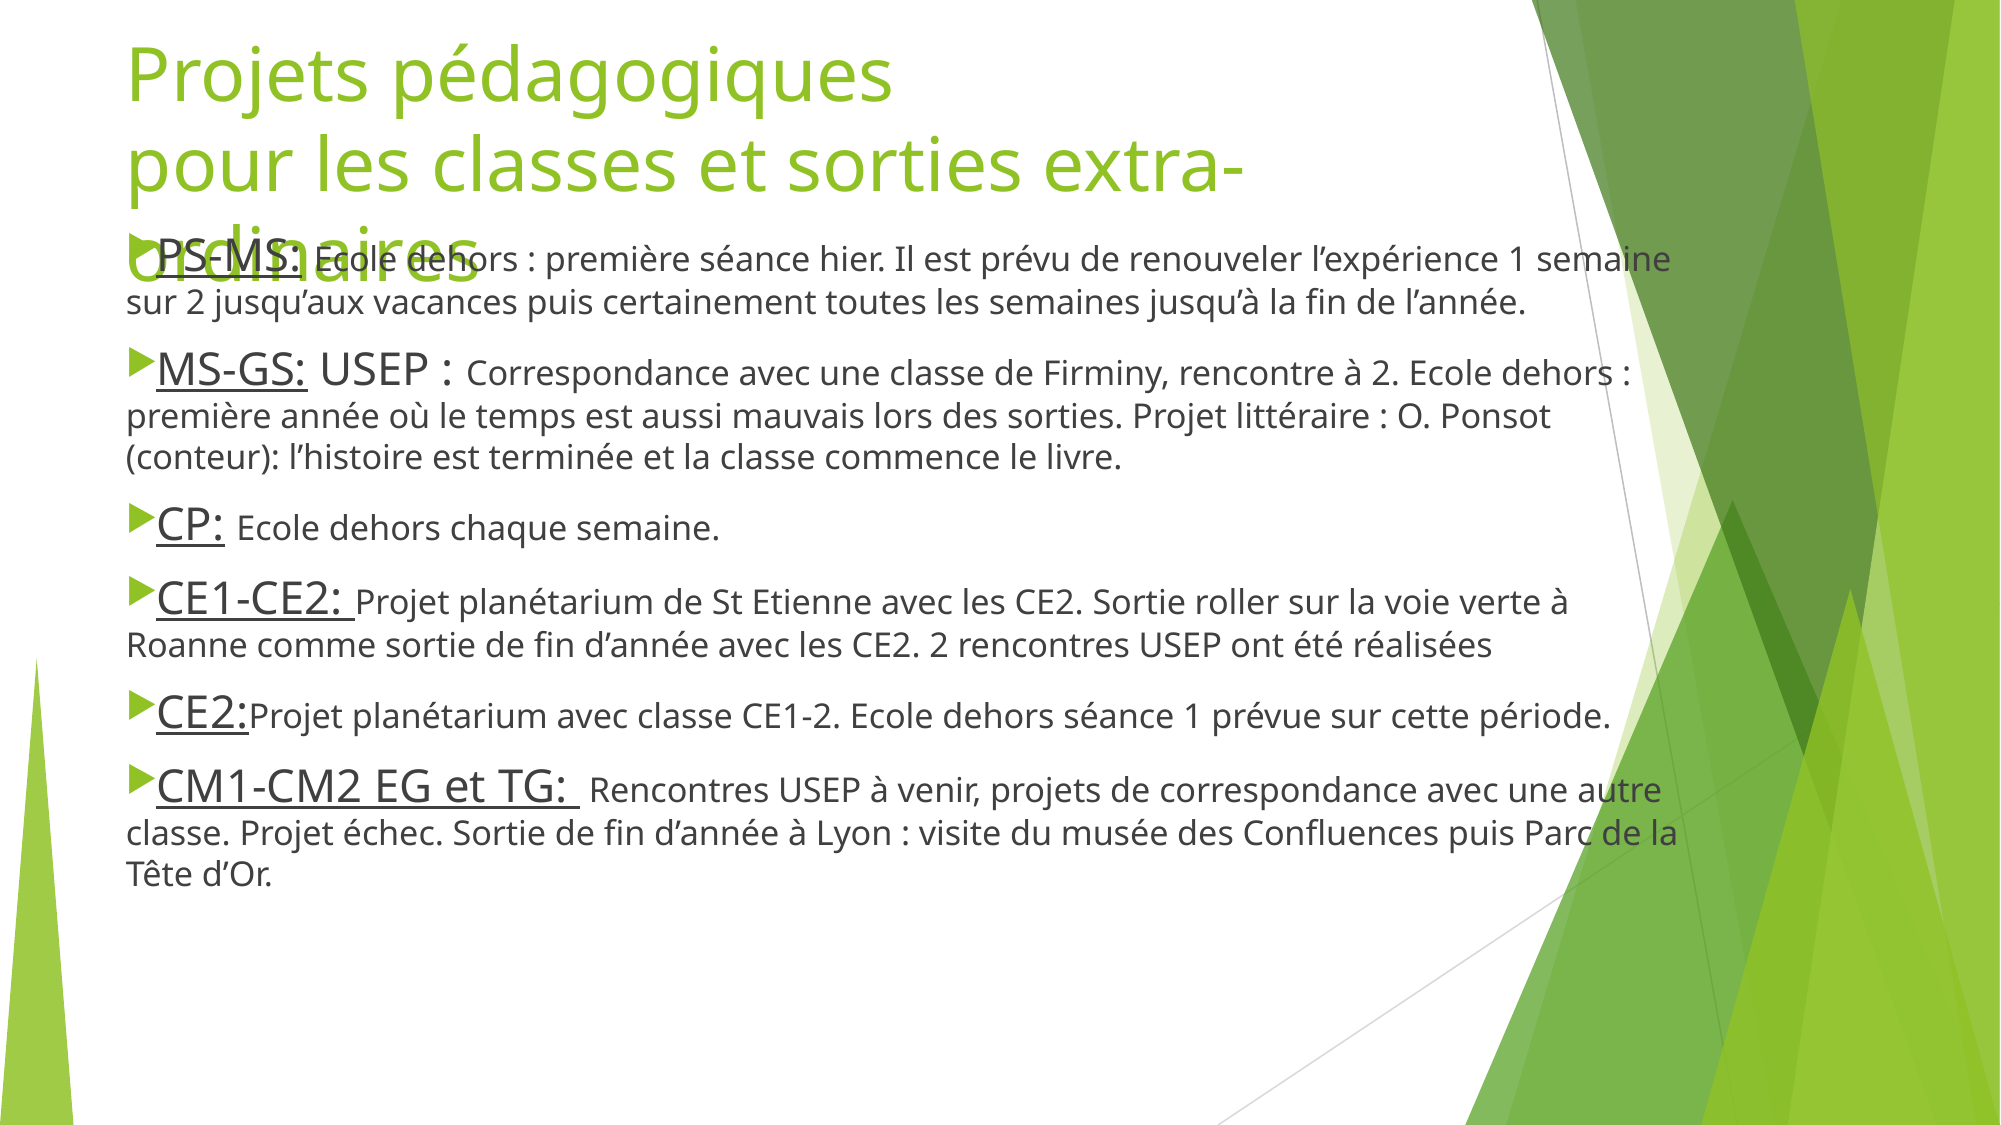

# Projets pédagogiques pour les classes et sorties extra-ordinaires
PS-MS: Ecole dehors : première séance hier. Il est prévu de renouveler l’expérience 1 semaine sur 2 jusqu’aux vacances puis certainement toutes les semaines jusqu’à la fin de l’année.
MS-GS: USEP : Correspondance avec une classe de Firminy, rencontre à 2. Ecole dehors : première année où le temps est aussi mauvais lors des sorties. Projet littéraire : O. Ponsot (conteur): l’histoire est terminée et la classe commence le livre.
CP: Ecole dehors chaque semaine.
CE1-CE2: Projet planétarium de St Etienne avec les CE2. Sortie roller sur la voie verte à Roanne comme sortie de fin d’année avec les CE2. 2 rencontres USEP ont été réalisées
CE2:Projet planétarium avec classe CE1-2. Ecole dehors séance 1 prévue sur cette période.
CM1-CM2 EG et TG: Rencontres USEP à venir, projets de correspondance avec une autre classe. Projet échec. Sortie de fin d’année à Lyon : visite du musée des Confluences puis Parc de la Tête d’Or.